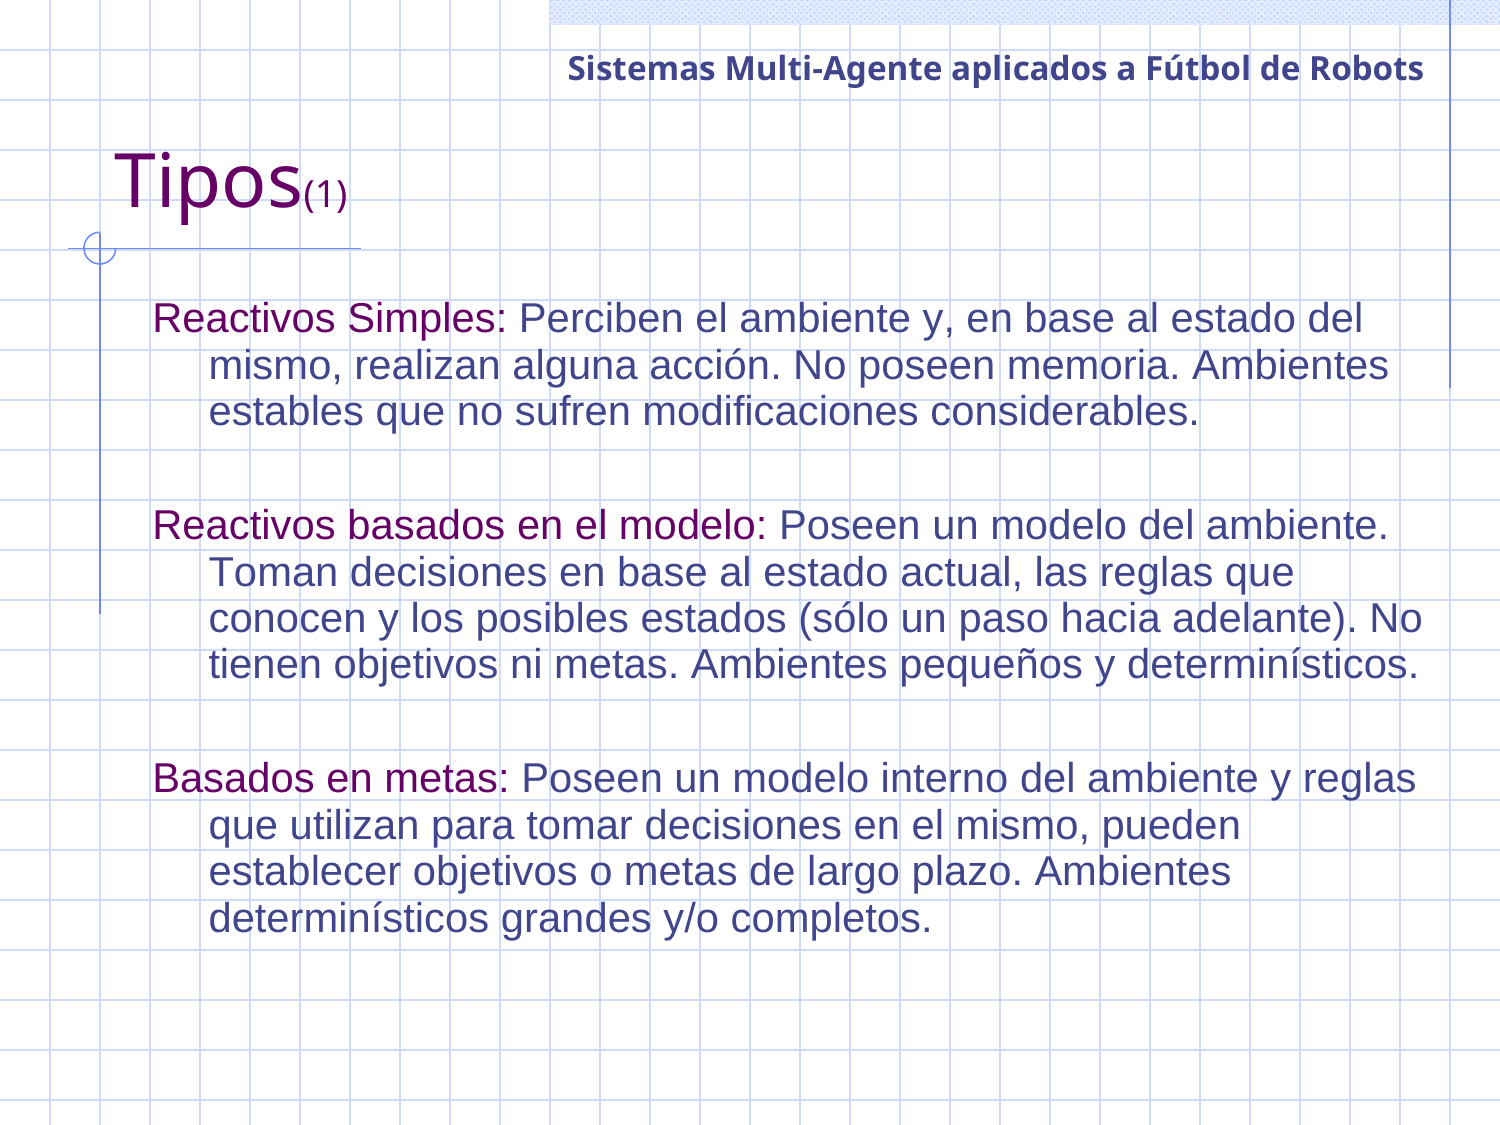

Sistemas Multi-Agente aplicados a Fútbol de Robots
# Tipos(1)
Reactivos Simples: Perciben el ambiente y, en base al estado del mismo, realizan alguna acción. No poseen memoria. Ambientes estables que no sufren modificaciones considerables.
Reactivos basados en el modelo: Poseen un modelo del ambiente. Toman decisiones en base al estado actual, las reglas que conocen y los posibles estados (sólo un paso hacia adelante). No tienen objetivos ni metas. Ambientes pequeños y determinísticos.
Basados en metas: Poseen un modelo interno del ambiente y reglas que utilizan para tomar decisiones en el mismo, pueden establecer objetivos o metas de largo plazo. Ambientes determinísticos grandes y/o completos.